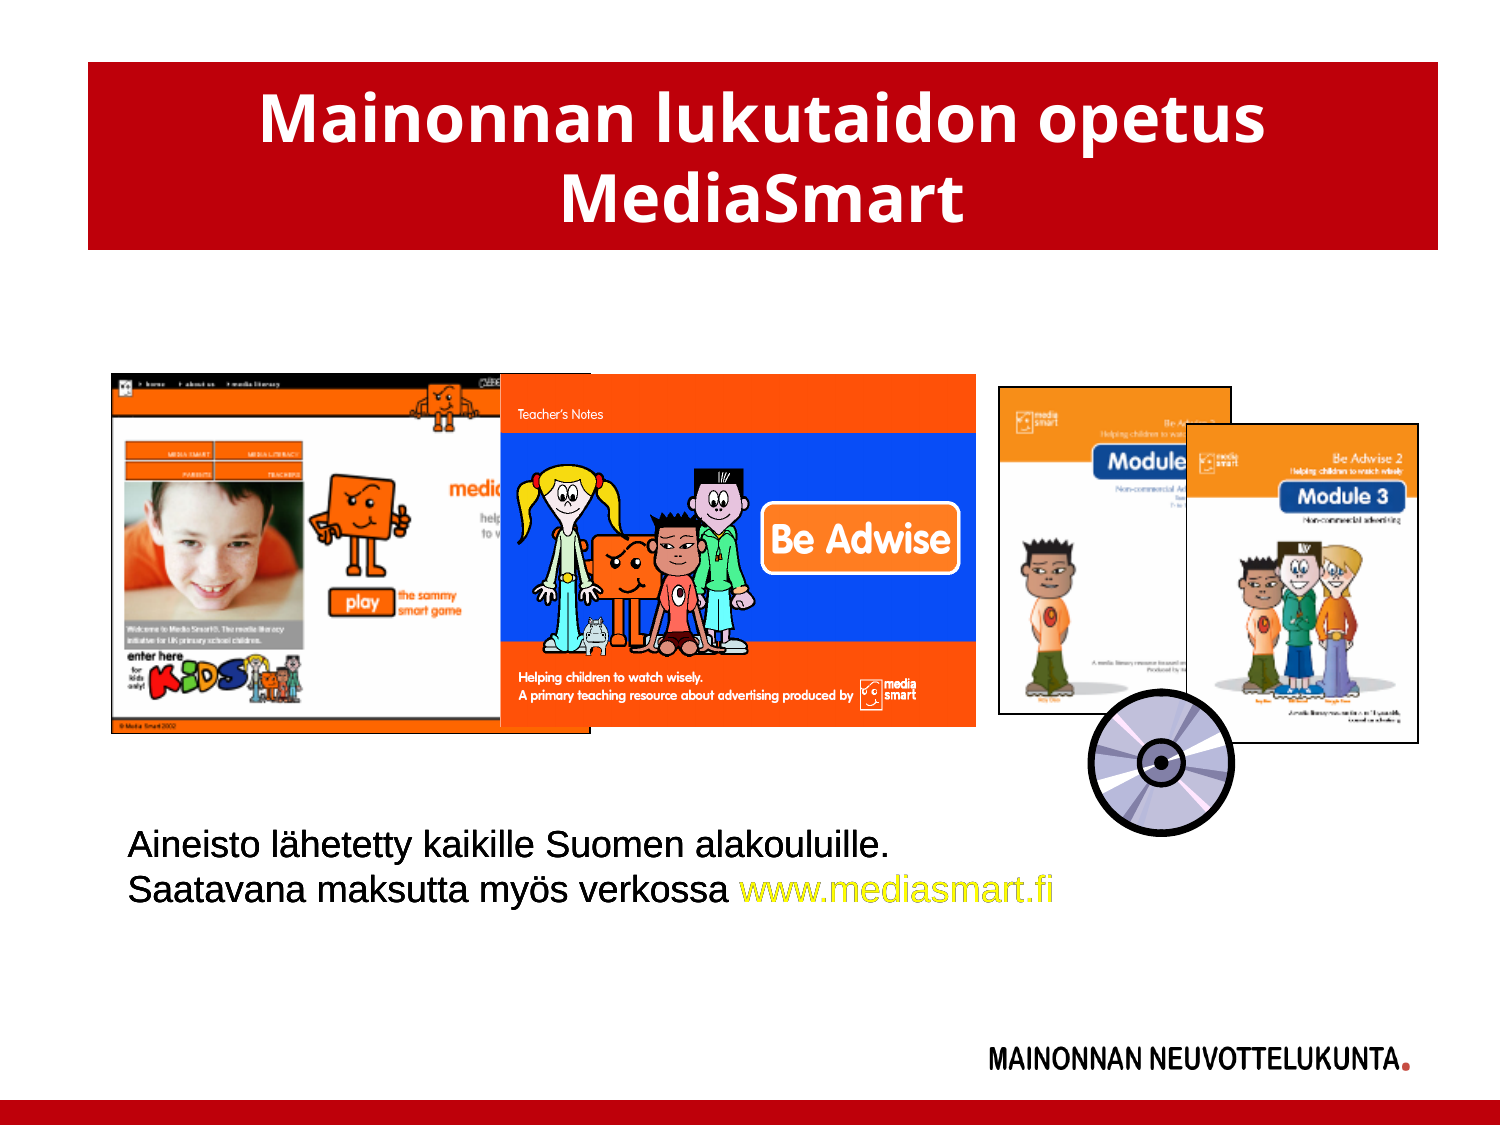

Mainonnan lukutaidon opetus MediaSmart
Aineisto lähetetty kaikille Suomen alakouluille.
Saatavana maksutta myös verkossa www.mediasmart.fi
Aineisto lähetetty kaikille Suomen alakouluille.
Saatavana maksutta myös verkossa www.mediasmart.fi
Aineisto lähetetty kaikille Suomen alakouluille.
Saatavana maksutta myös verkossa www.mediasmart.fi